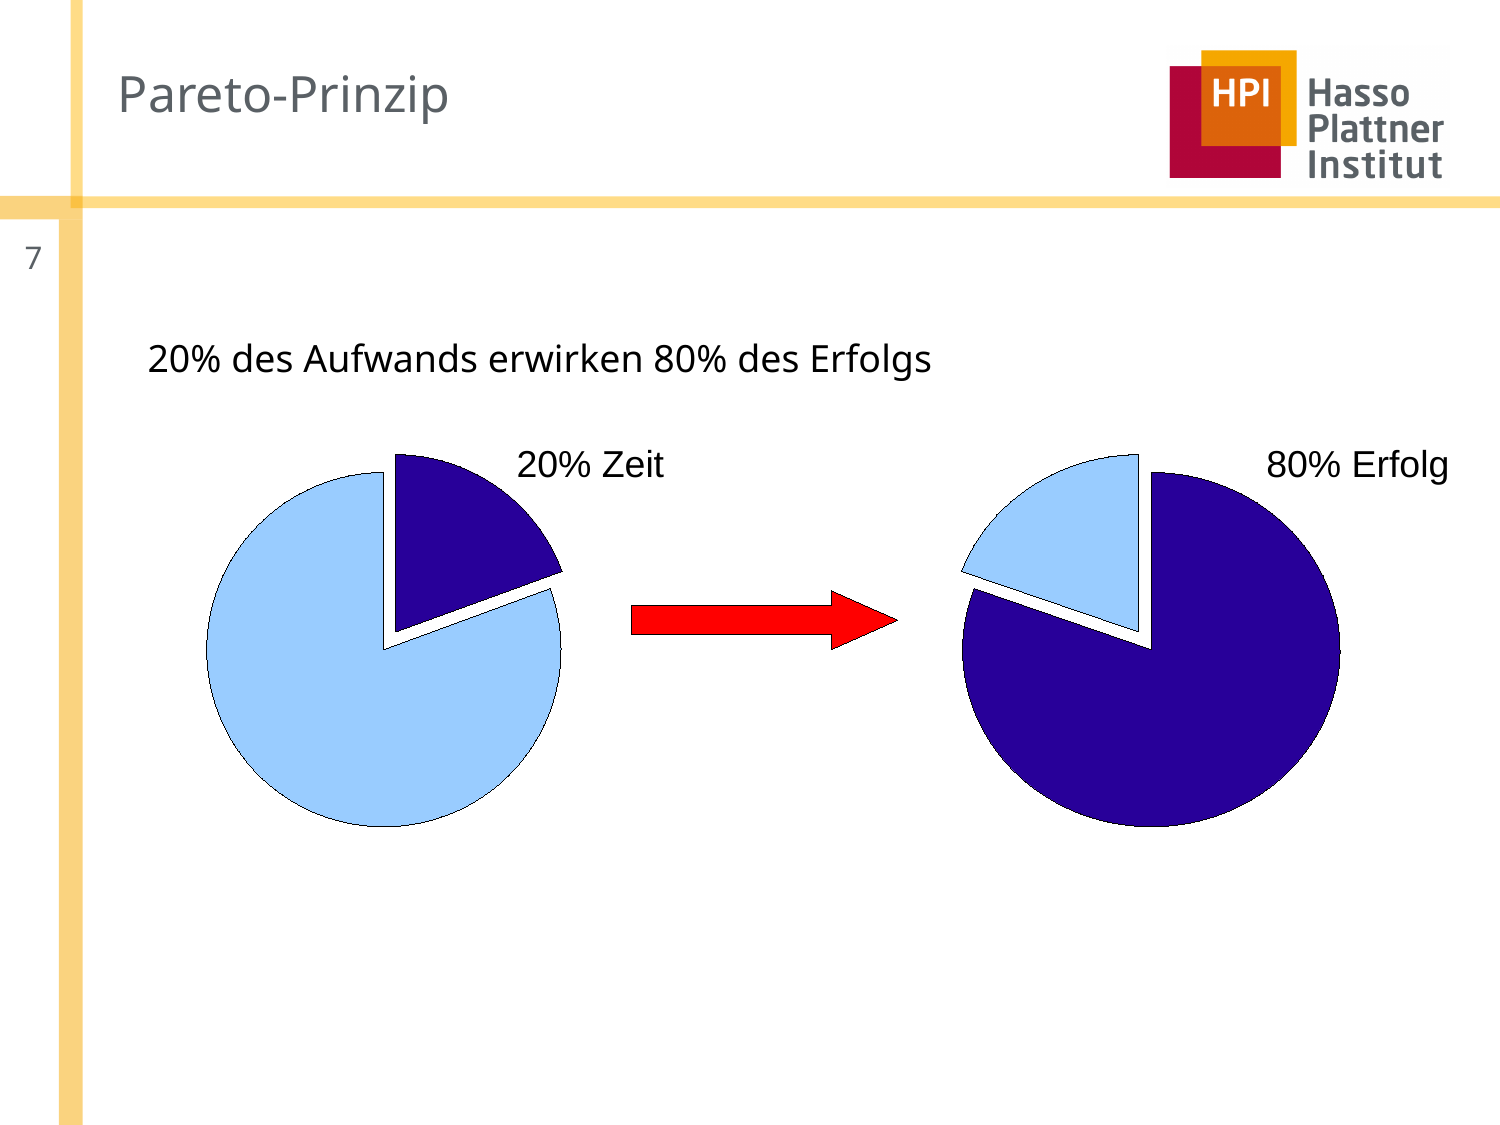

# Pareto-Prinzip
7
20% des Aufwands erwirken 80% des Erfolgs
20% Zeit
80% Erfolg